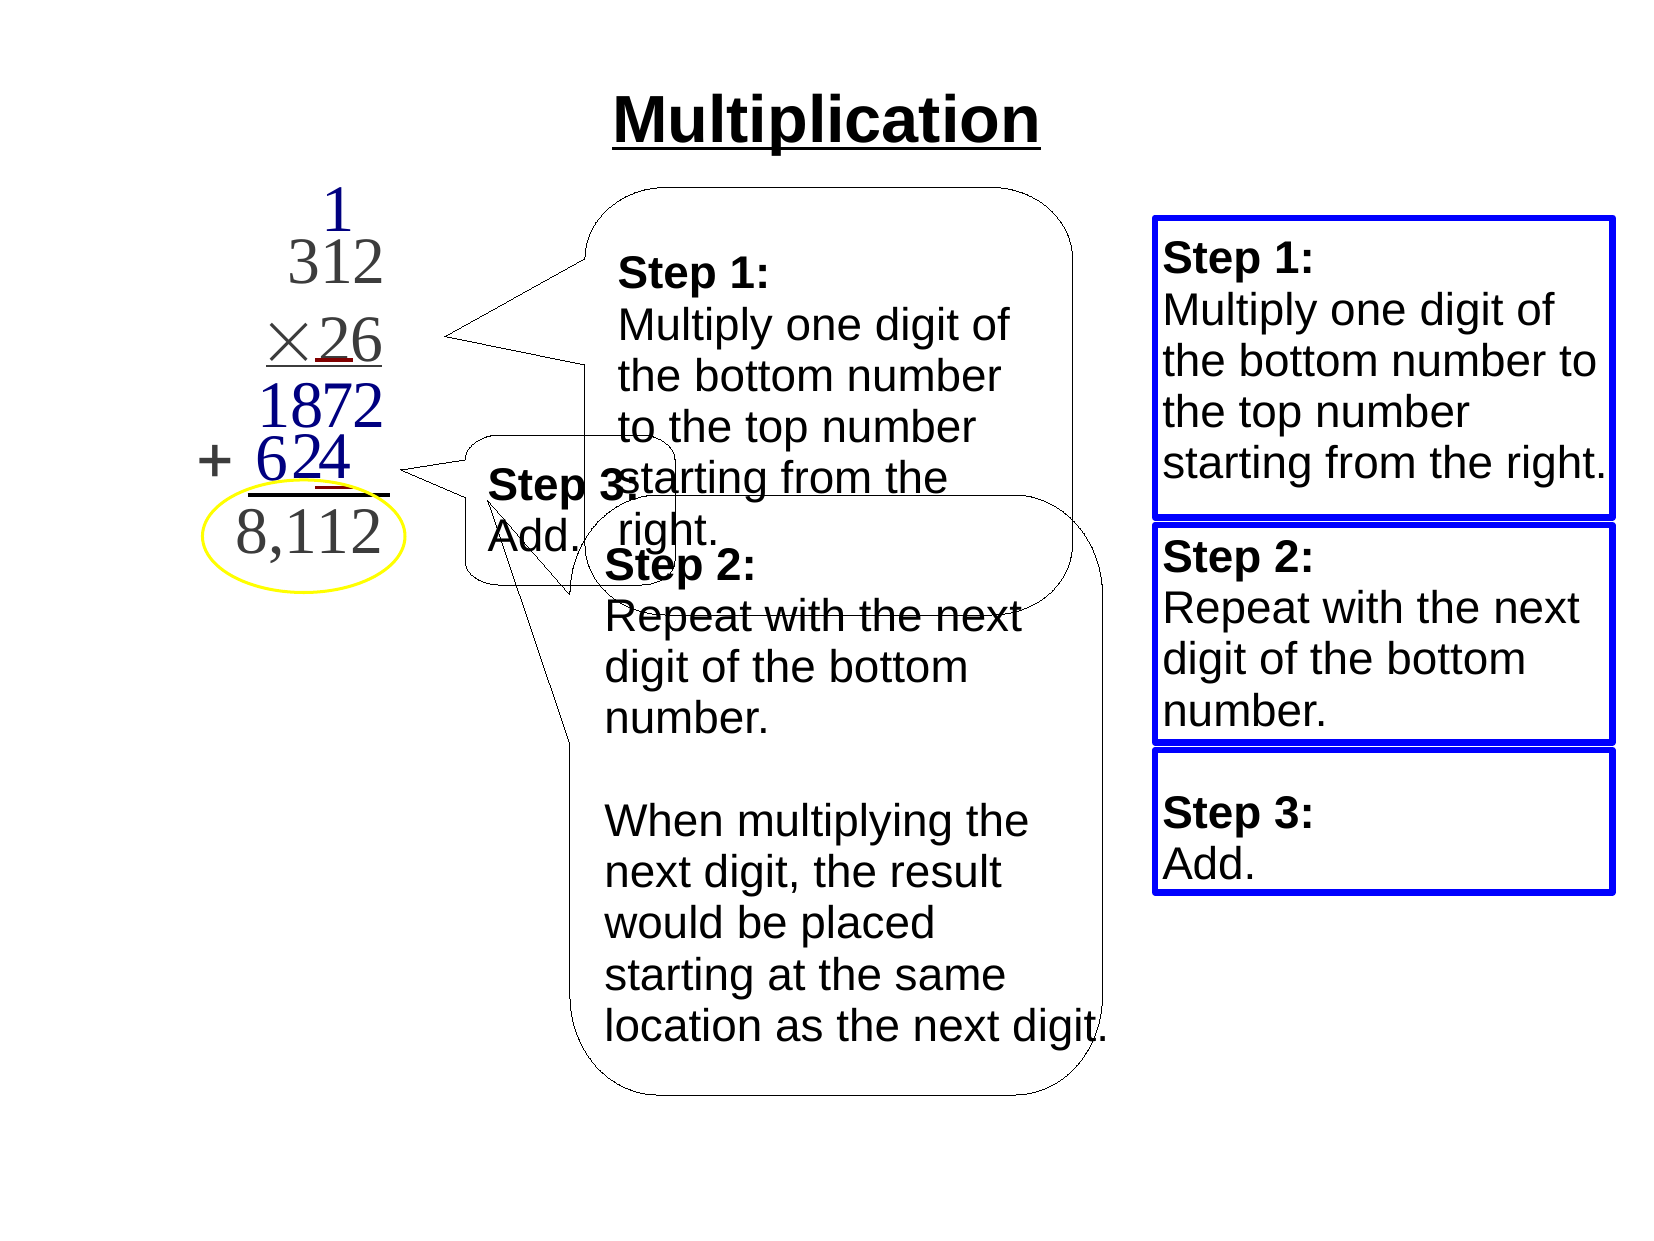

Multiplication
Step 1:
Multiply one digit of
the bottom number
to the top number
starting from the
right.
Step 1:
Multiply one digit of the bottom number to the top number starting from the right.
Step 2:
Repeat with the next digit of the bottom number.
Step 3:
Add.
Step 3:
Add.
Step 2:
Repeat with the next
digit of the bottom
number.
When multiplying the
next digit, the result
would be placed
starting at the same
location as the next digit.